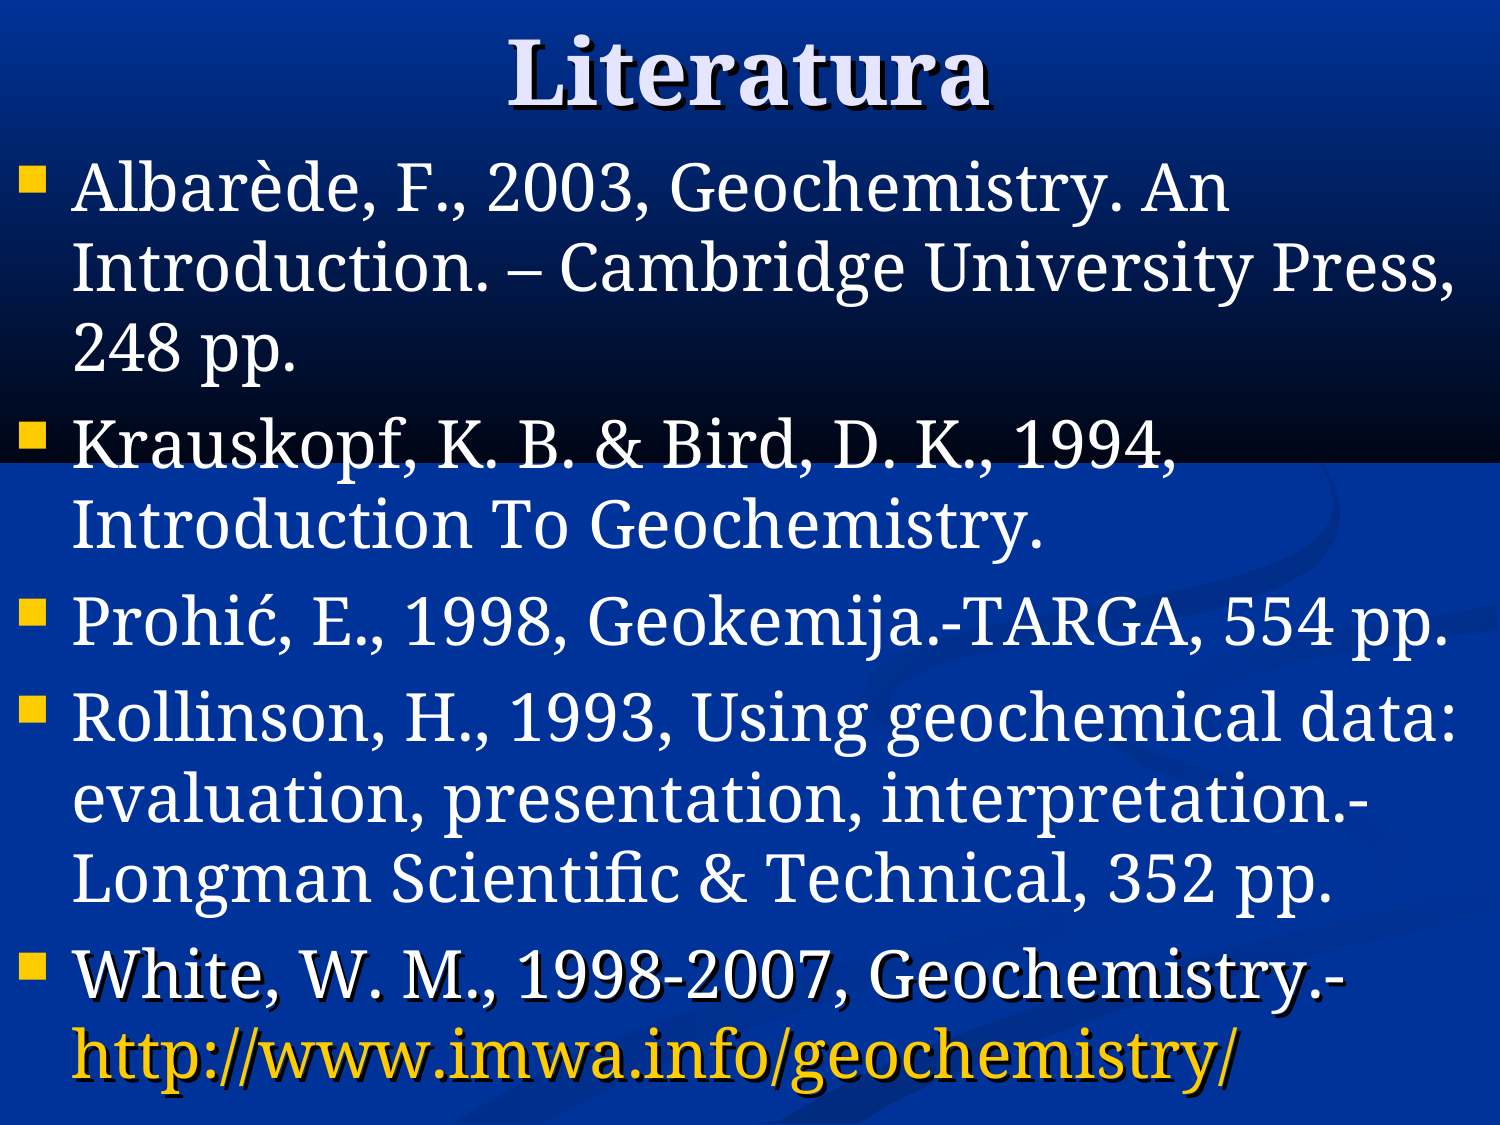

# Literatura
Albarède, F., 2003, Geochemistry. An Introduction. – Cambridge University Press, 248 pp.
Krauskopf, K. B. & Bird, D. K., 1994, Introduction To Geochemistry.
Prohić, E., 1998, Geokemija.-TARGA, 554 pp.
Rollinson, H., 1993, Using geochemical data: evaluation, presentation, interpretation.- Longman Scientific & Technical, 352 pp.
White, W. M., 1998-2007, Geochemistry.- http://www.imwa.info/geochemistry/
www.ntfgeo.uni-lj.si/nzupancic/